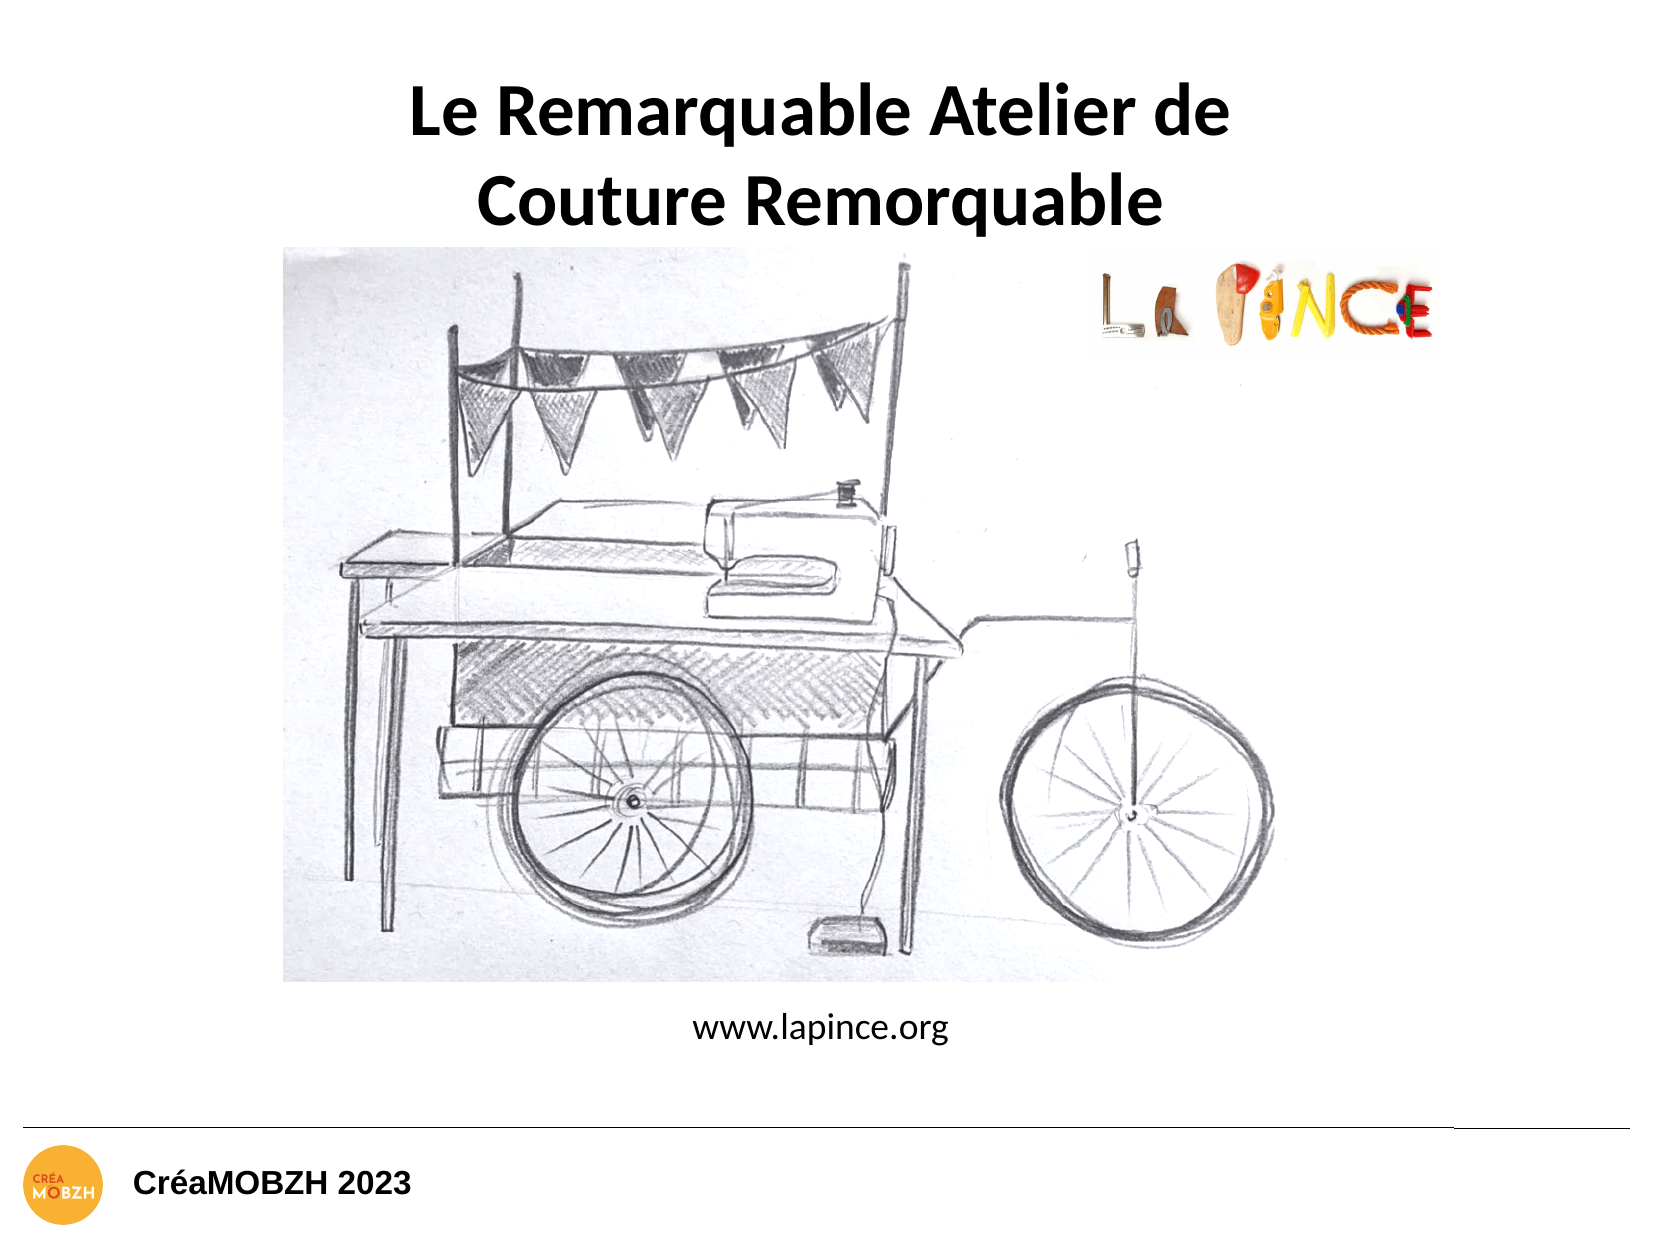

# Le Remarquable Atelier de Couture Remorquable
www.lapince.org
CréaMOBZH 2023